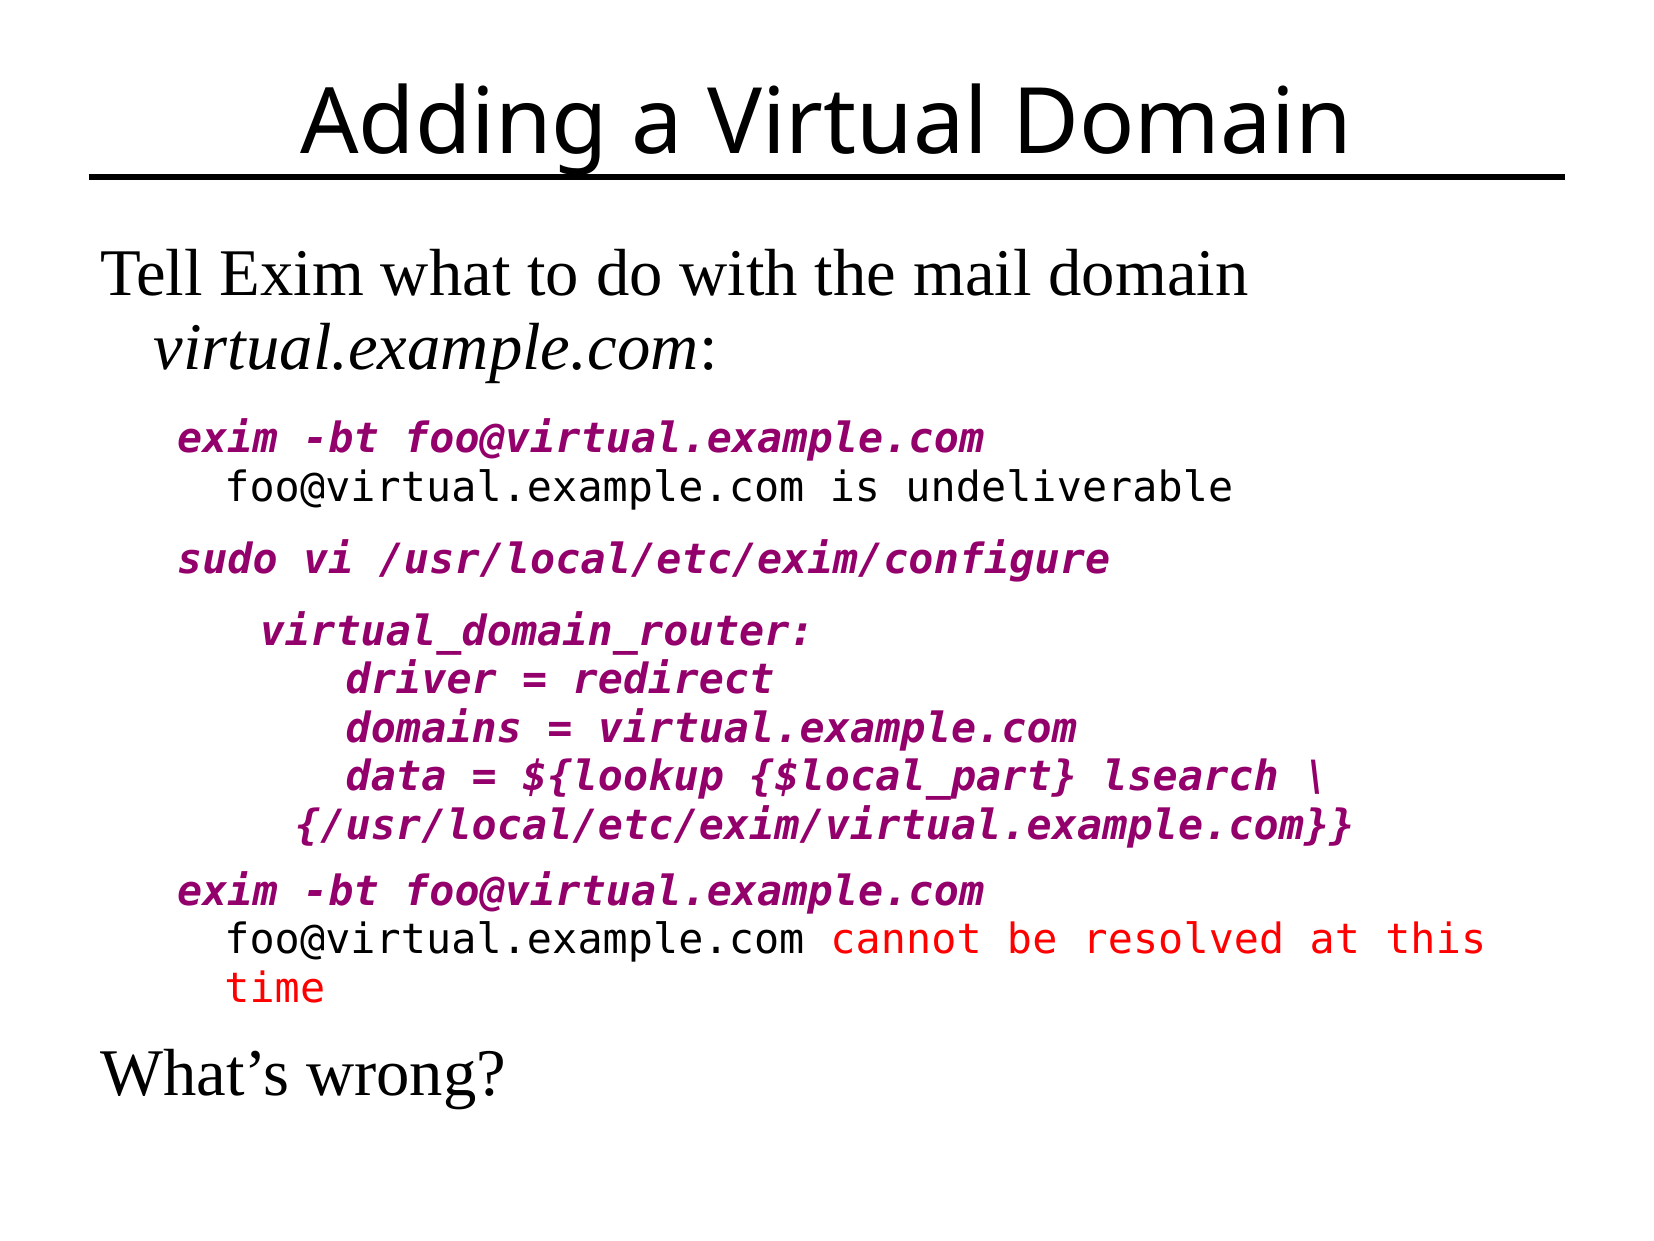

# Adding a Virtual Domain
Tell Exim what to do with the mail domain virtual.example.com:
exim -bt foo@virtual.example.com
foo@virtual.example.com is undeliverable
sudo vi /usr/local/etc/exim/configure
virtual_domain_router:
 driver = redirect
 domains = virtual.example.com
 data = ${lookup {$local_part} lsearch \ {/usr/local/etc/exim/virtual.example.com}}
exim -bt foo@virtual.example.com
foo@virtual.example.com cannot be resolved at this time
What’s wrong?